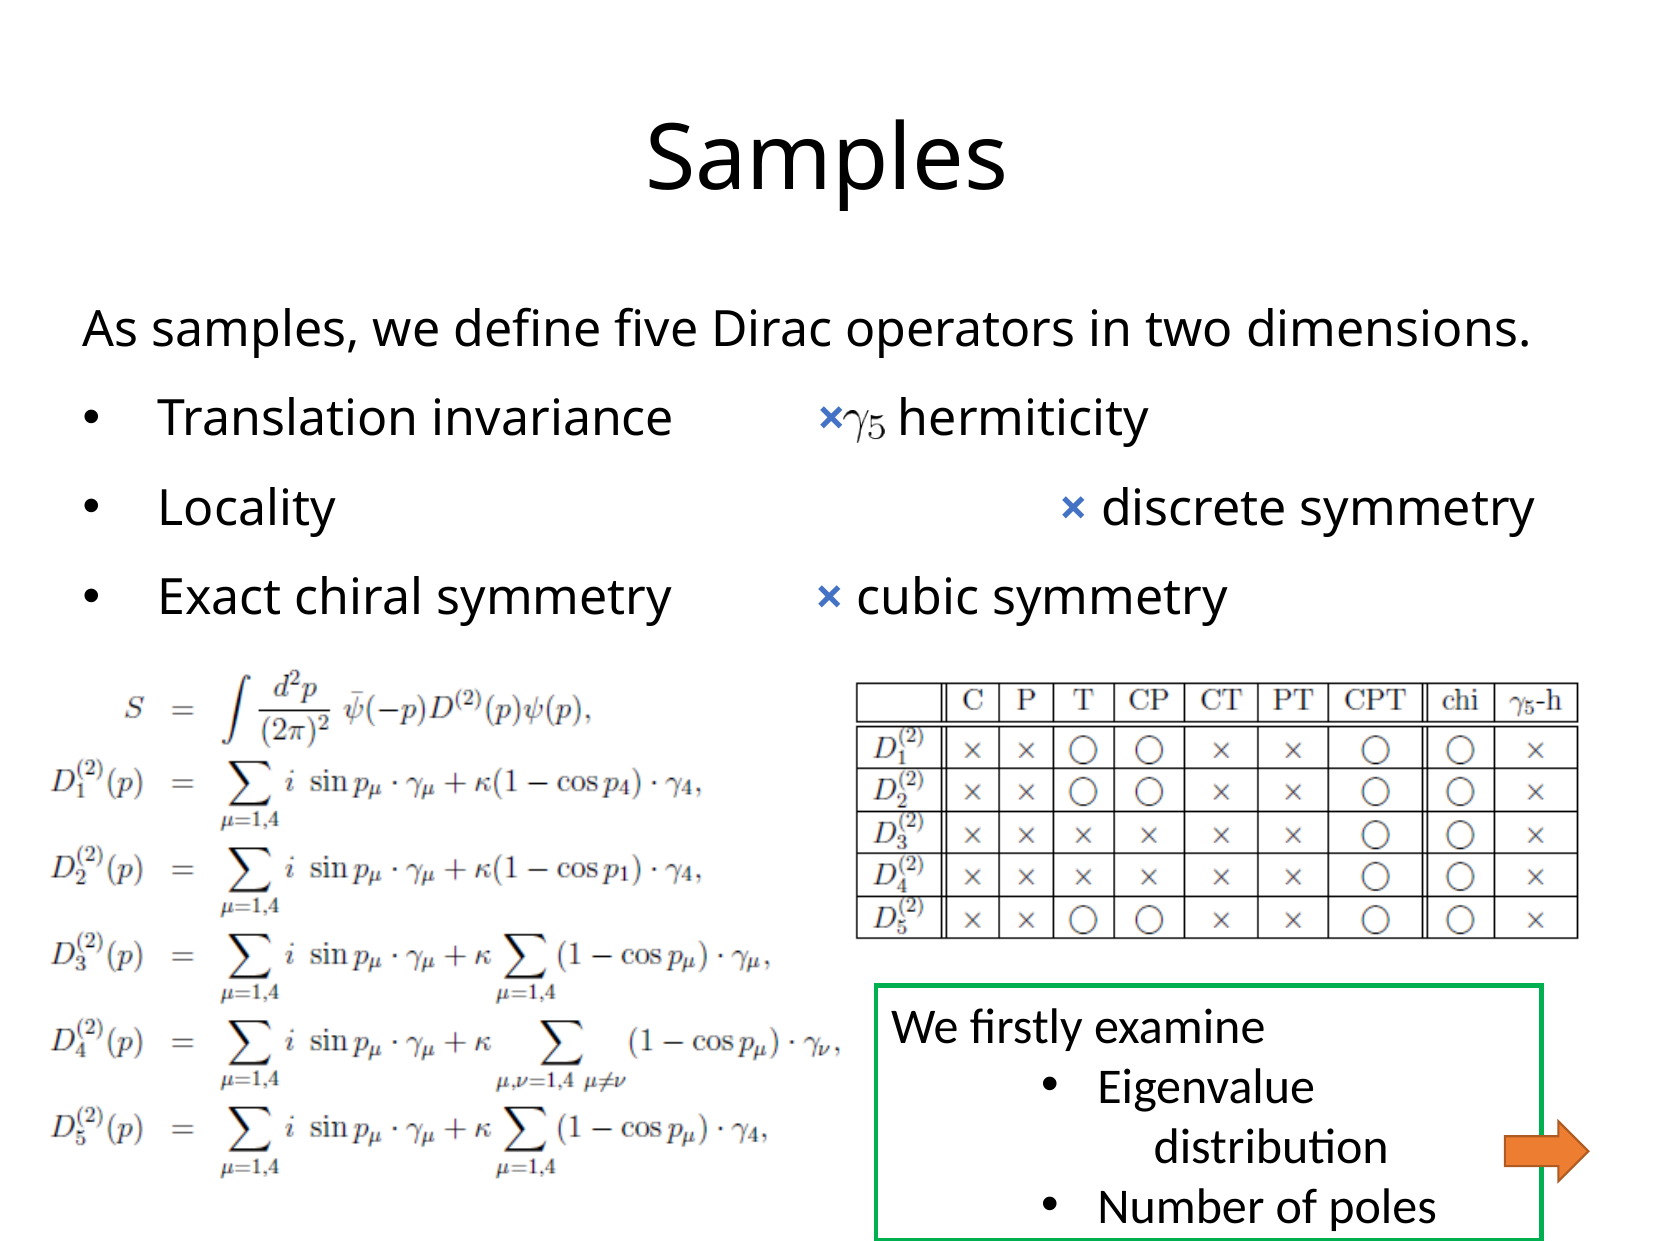

# Samples
As samples, we define five Dirac operators in two dimensions.
Translation invariance × hermiticity
Locality　　　　　　　　　　　　　　× discrete symmetry
Exact chiral symmetry × cubic symmetry
We firstly examine
Eigenvalue distribution
Number of poles